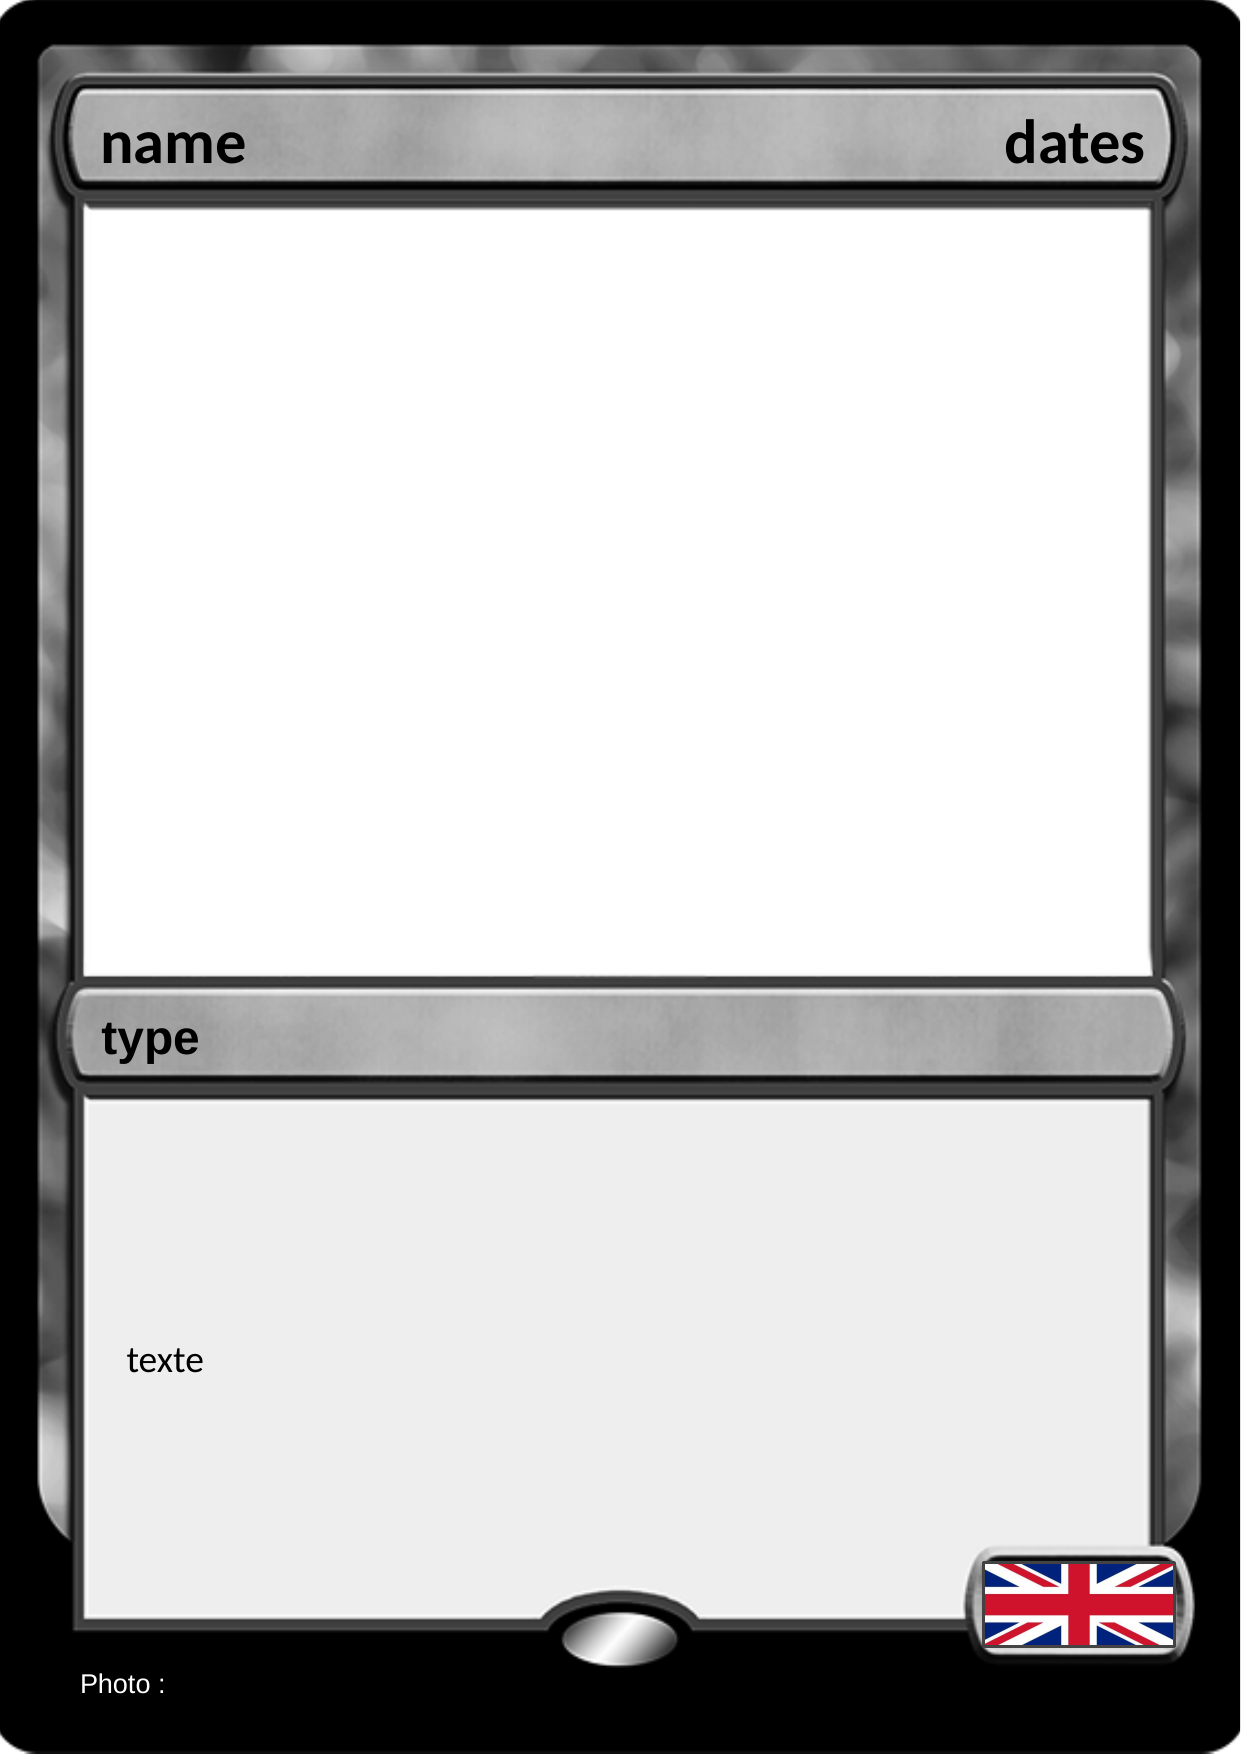

name
dates
Noble anglaise et infirmière, elle
s’intéresse très tôt aux
mathématiques et plus encore aux
statistiques. Convaincue que les
hôpitaux publics de l’époque sont
mal entretenus, elle rédige un
rapport détaillé sur le sujet,
considéré comme une des
premières études statistiques
complètes.
Elle reprend le concept des
diagrammes circulaires développé
quelques années plus tôt et cré ses propres coxcomb (crête de
coqs) améliorant la lecture et la compréhension des stats par des
personnes sans connaissances techniques du sujet.
type
texte
Photo :